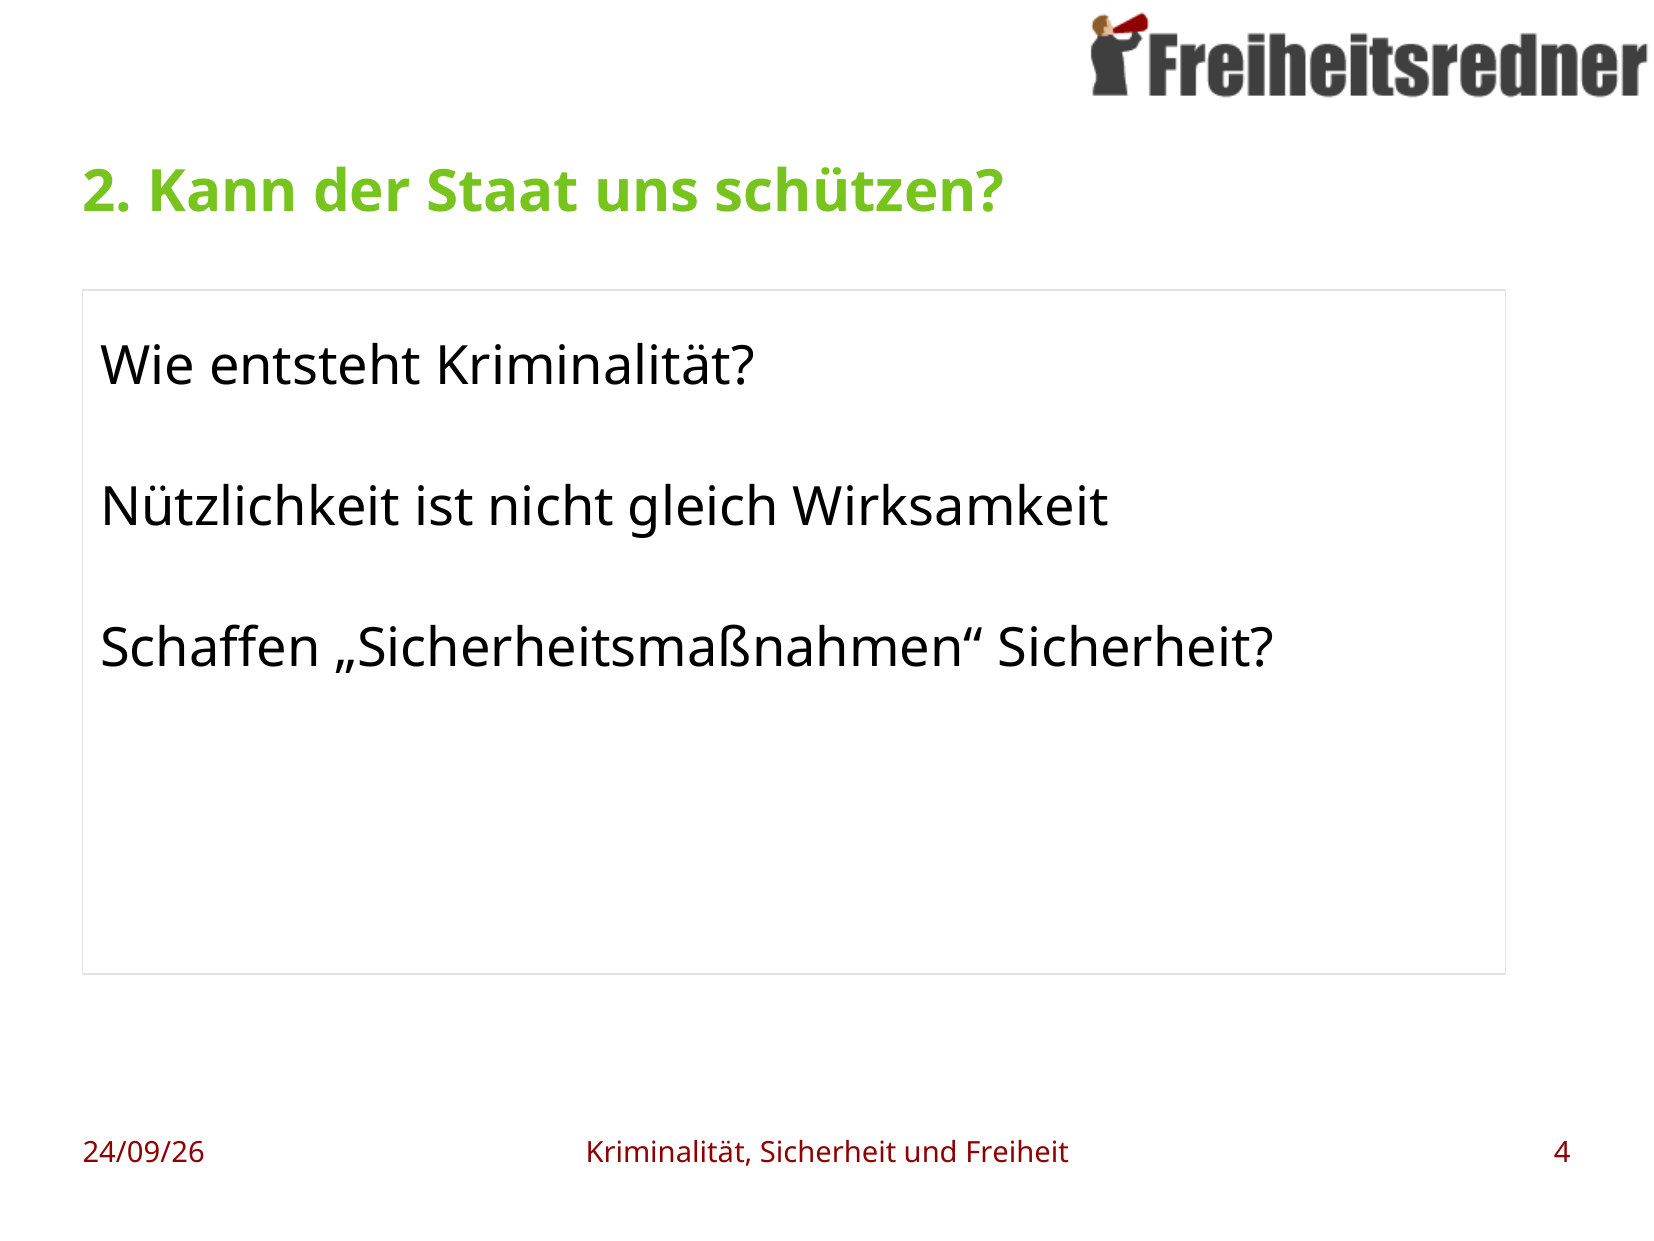

# 2. Kann der Staat uns schützen?
Wie entsteht Kriminalität?
Nützlichkeit ist nicht gleich Wirksamkeit
Schaffen „Sicherheitsmaßnahmen“ Sicherheit?
Überwachungsmaßnahmen
4